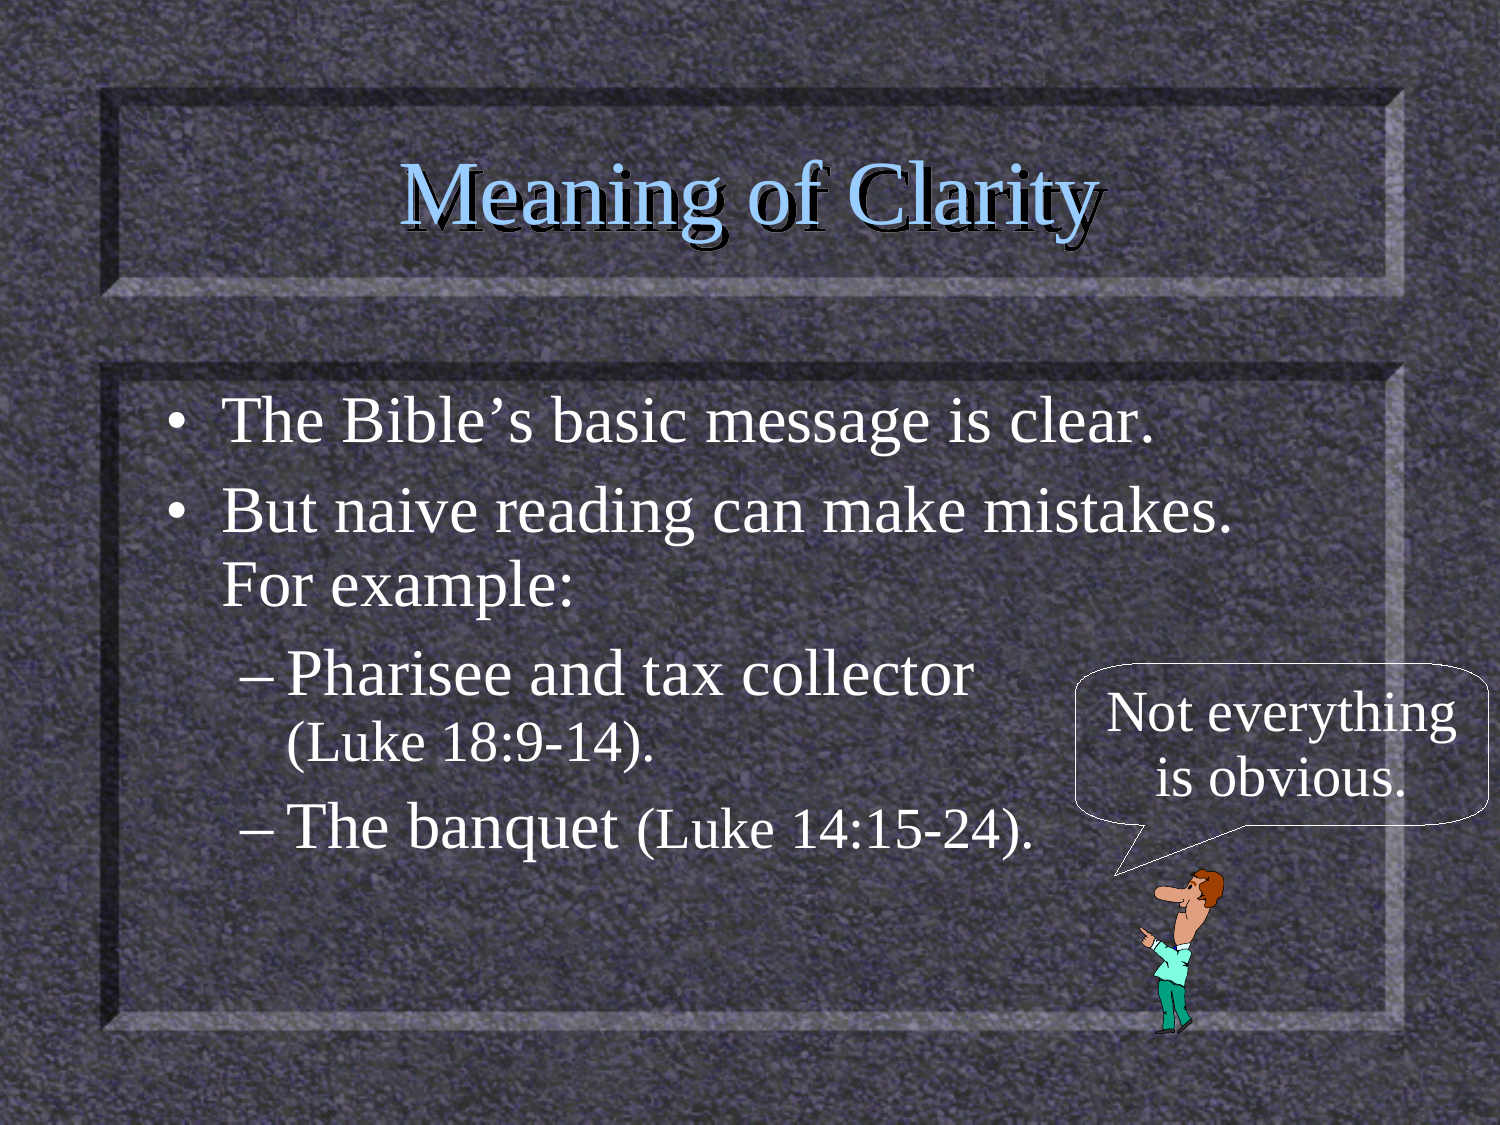

# Meaning of Clarity
The Bible’s basic message is clear.
But naive reading can make mistakes.
For example:
Pharisee and tax collector
(Luke 18:9-14).
The banquet (Luke 14:15-24).
Not everything
is obvious.